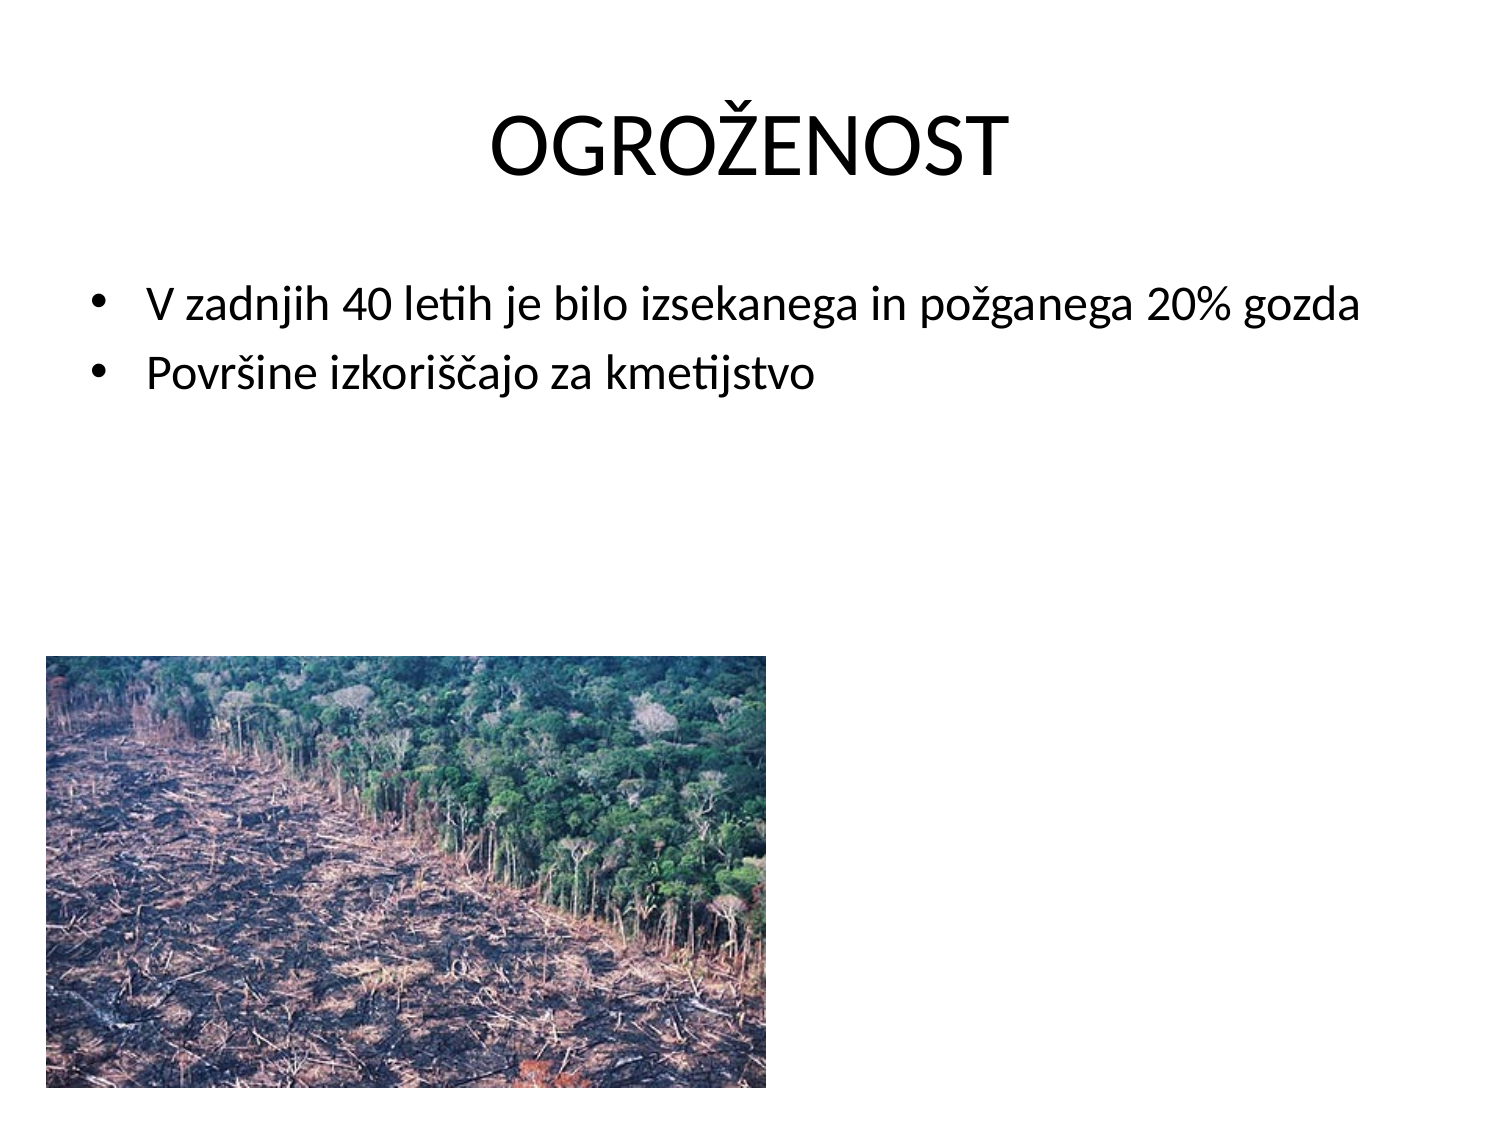

# OGROŽENOST
V zadnjih 40 letih je bilo izsekanega in požganega 20% gozda
Površine izkoriščajo za kmetijstvo